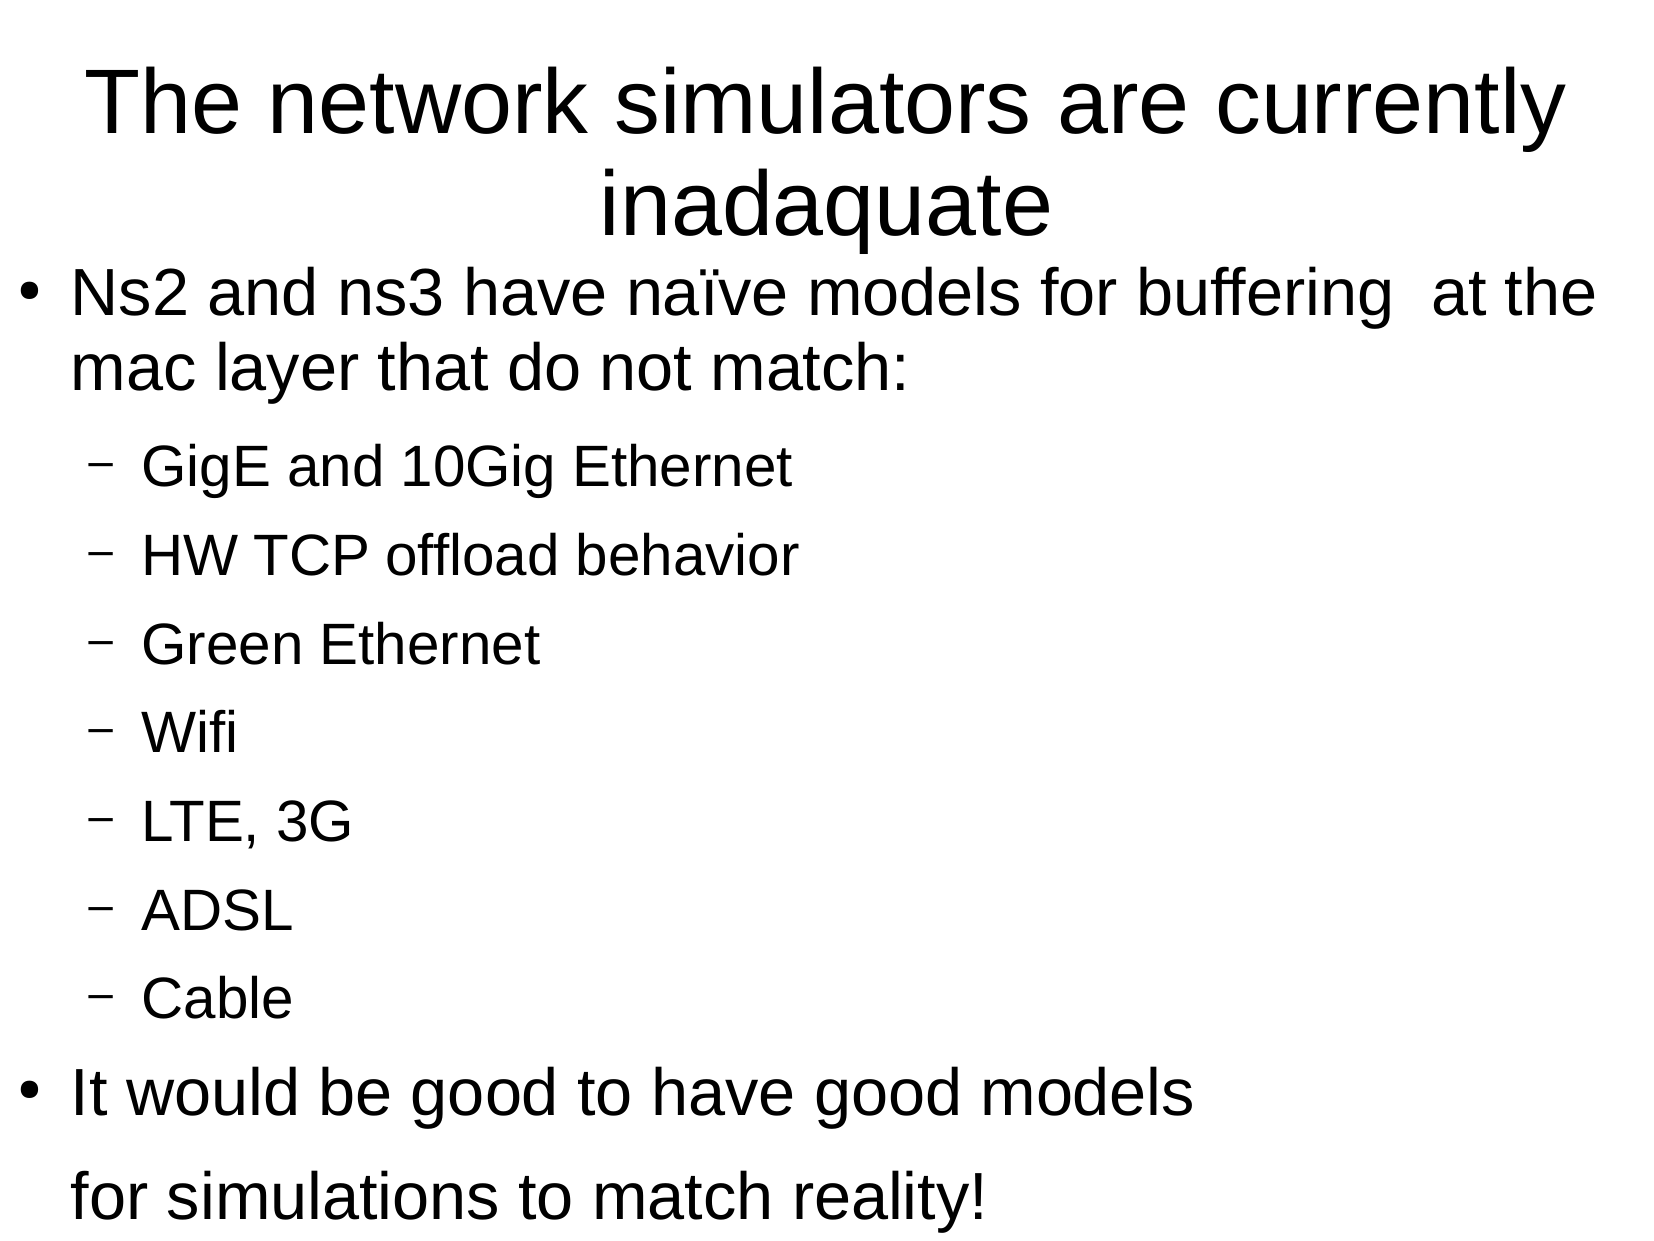

# The network simulators are currently inadaquate
Ns2 and ns3 have naïve models for buffering at the mac layer that do not match:
GigE and 10Gig Ethernet
HW TCP offload behavior
Green Ethernet
Wifi
LTE, 3G
ADSL
Cable
It would be good to have good models
for simulations to match reality!